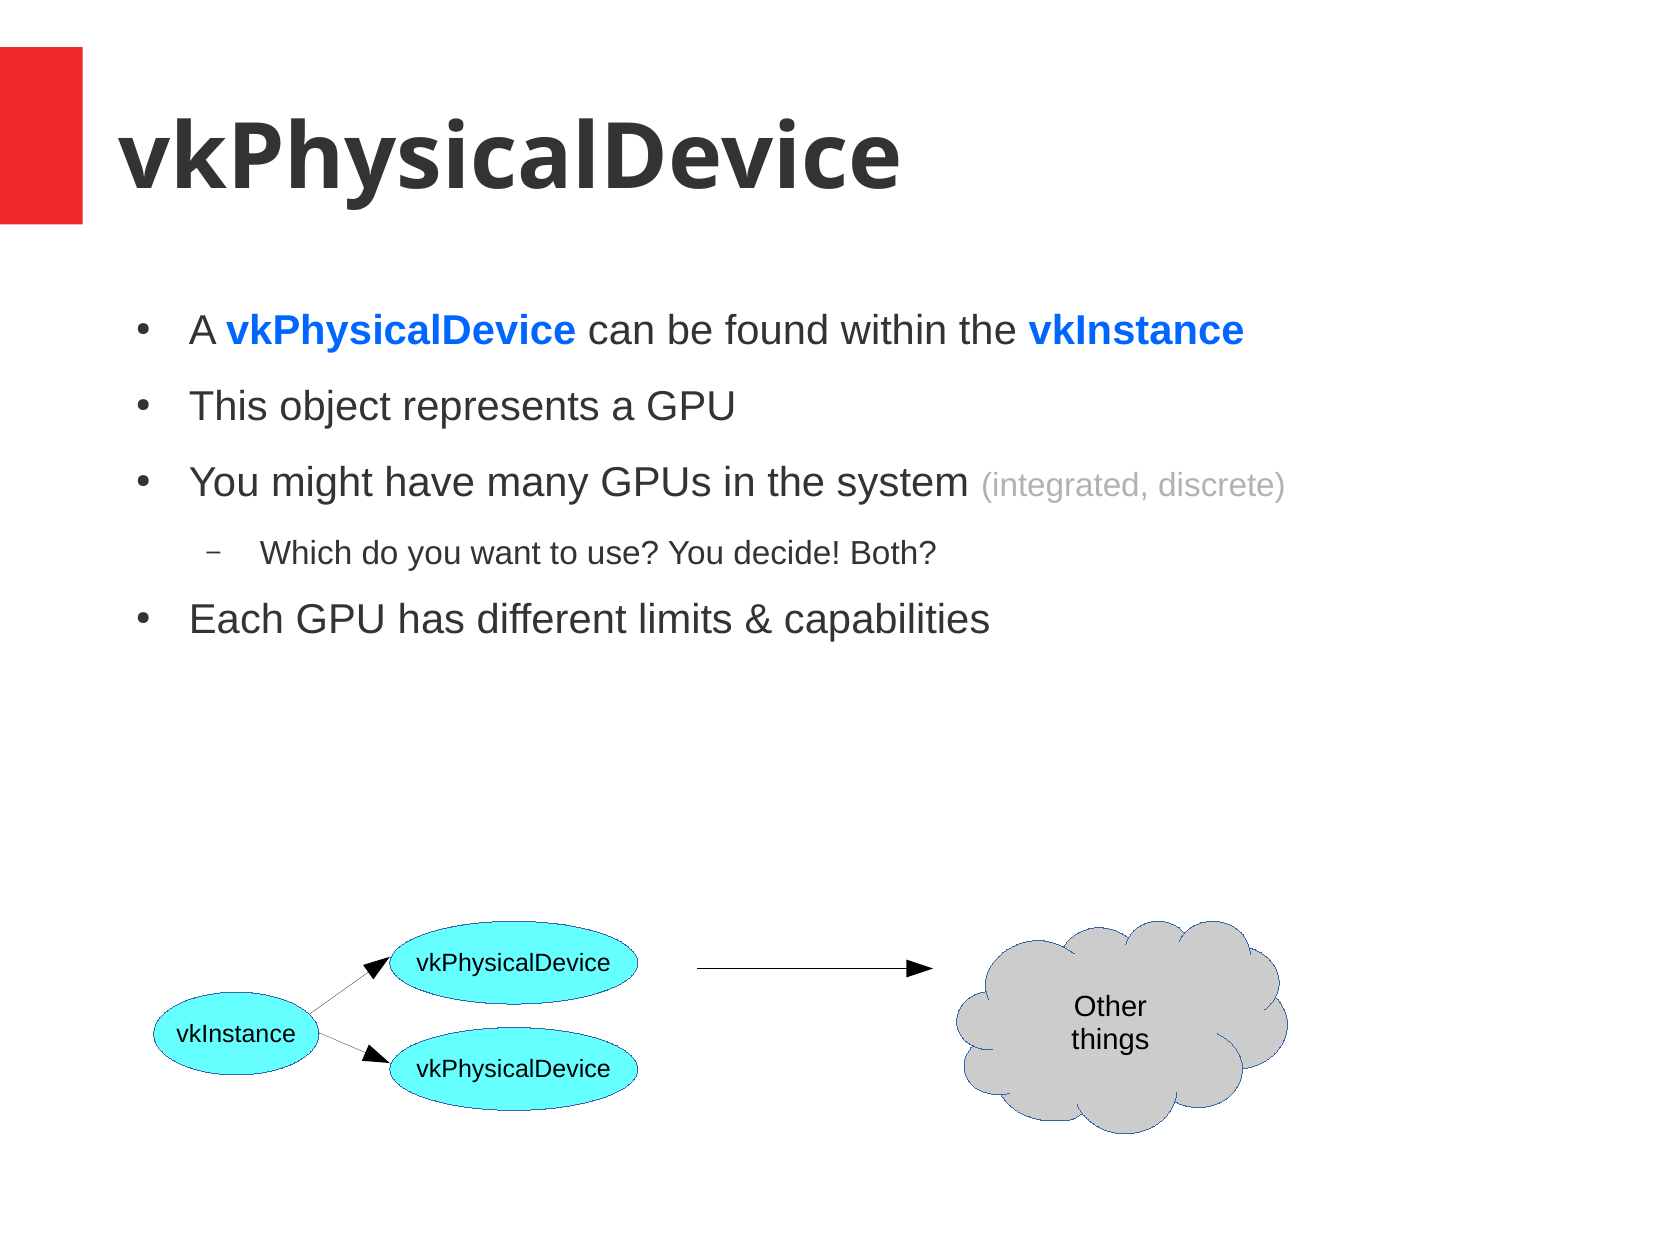

# vkPhysicalDevice
A vkPhysicalDevice can be found within the vkInstance
This object represents a GPU
You might have many GPUs in the system (integrated, discrete)
Which do you want to use? You decide! Both?
Each GPU has different limits & capabilities
Other
things
vkPhysicalDevice
vkInstance
vkPhysicalDevice